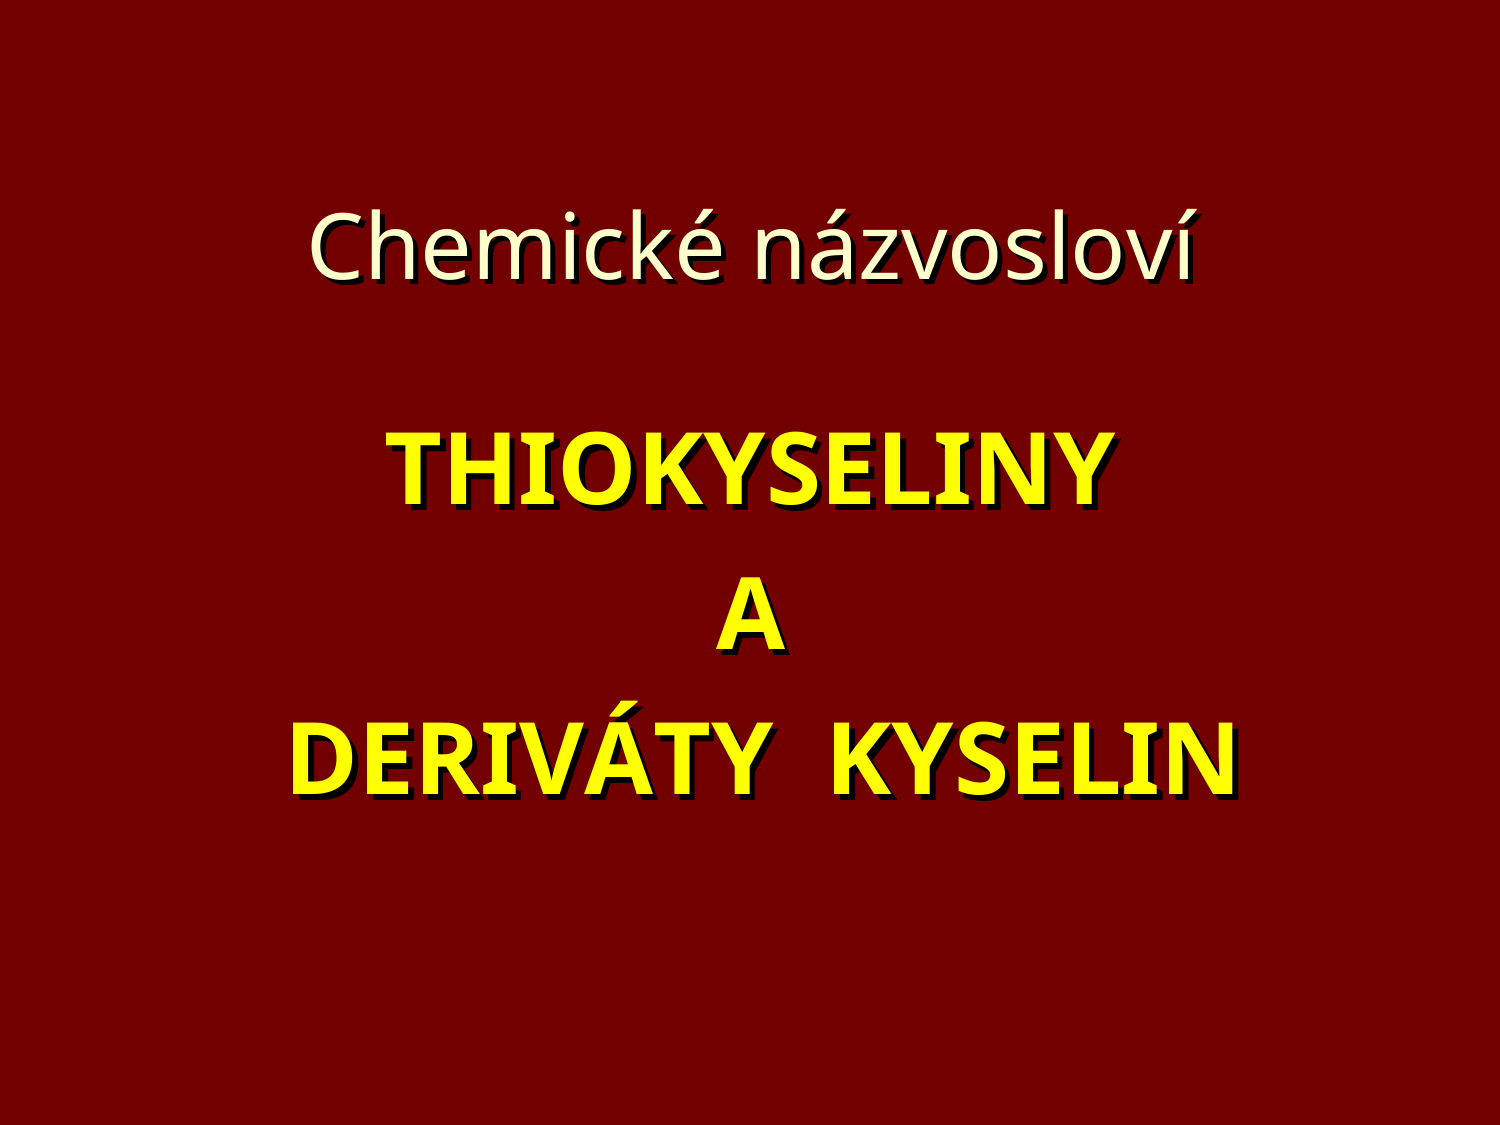

# Chemické názvosloví
THIOKYSELINY
 A
DERIVÁTY KYSELIN